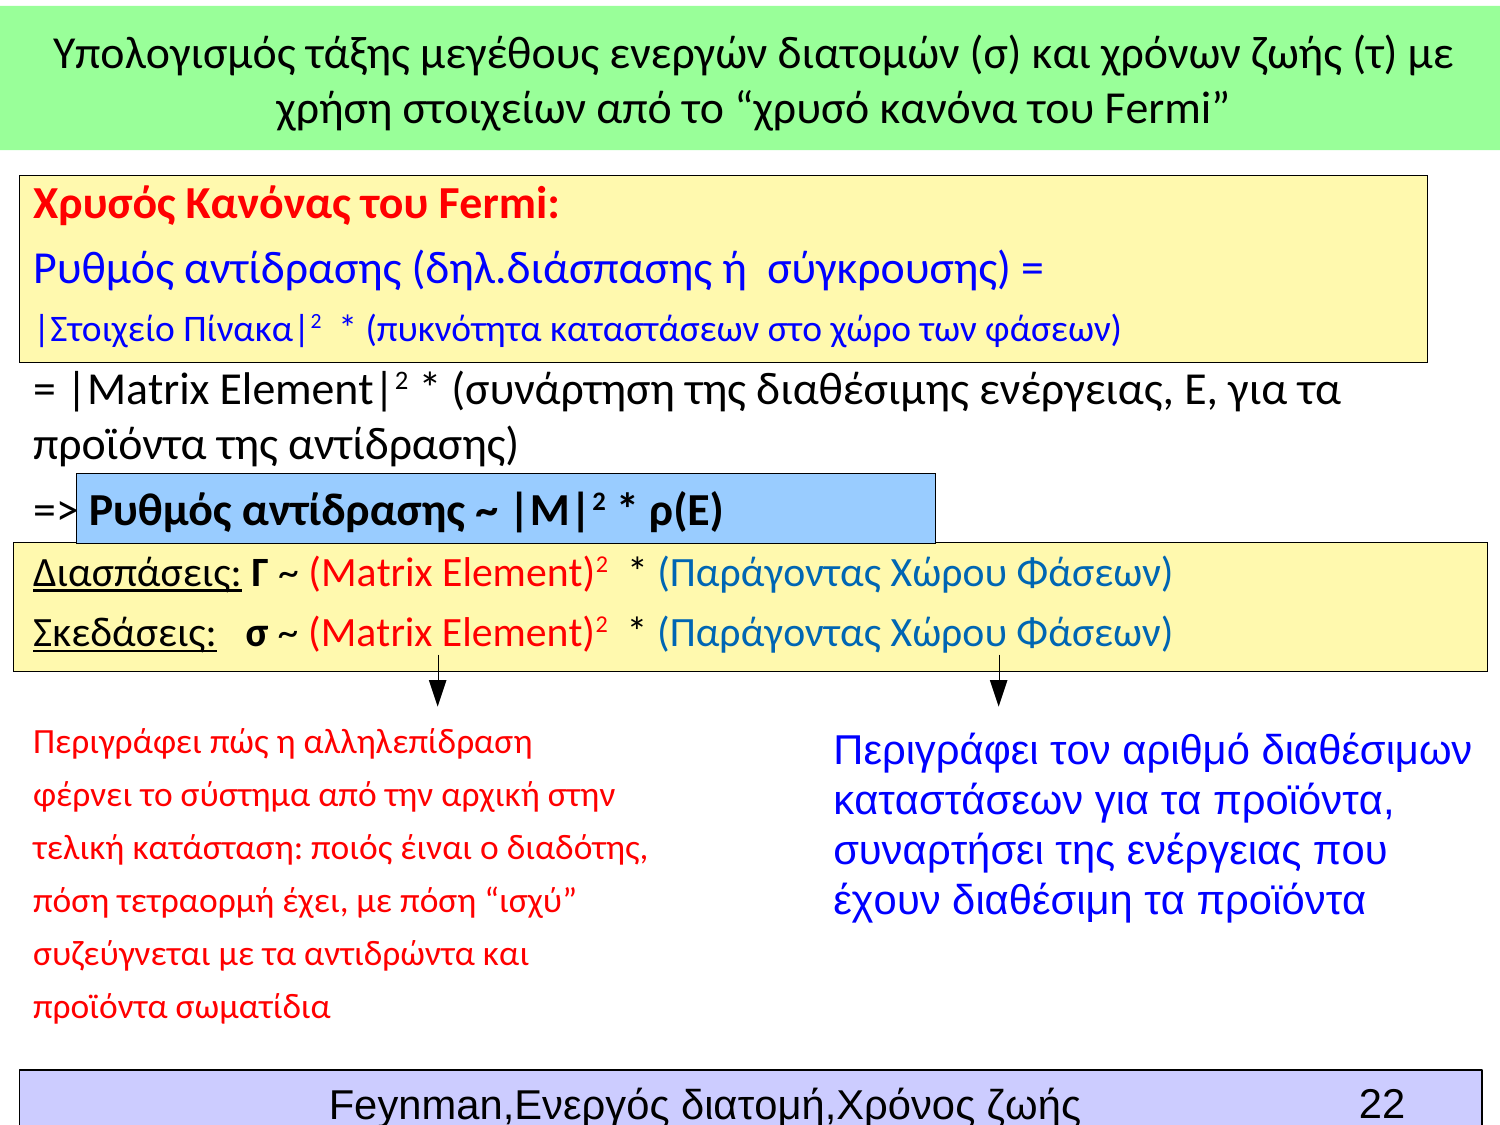

Υπολογισμός τάξης μεγέθους ενεργών διατομών (σ) και χρόνων ζωής (τ) με χρήση στοιχείων από το “χρυσό κανόνα του Fermi”
Χρυσός Κανόνας του Fermi:
Ρυθμός αντίδρασης (δηλ.διάσπασης ή σύγκρουσης) =
|Στοιχείο Πίνακα|2 * (πυκνότητα καταστάσεων στο χώρο των φάσεων)
= |Μatrix Element|2 * (συνάρτηση της διαθέσιμης ενέργειας, E, για τα προϊόντα της αντίδρασης)
=> Ρυθμός αντίδρασης ~ |Μ|2 * ρ(Ε)
Διασπάσεις: Γ ~ (Matrix Element)2 * (Παράγοντας Χώρου Φάσεων)
Σκεδάσεις: σ ~ (Matrix Element)2 * (Παράγοντας Χώρου Φάσεων)
Περιγράφει πώς η αλληλεπίδραση
φέρνει το σύστημα από την αρχική στην
τελική κατάσταση: ποιός έιναι ο διαδότης,
πόση τετραορμή έχει, με πόση “ισχύ”
συζεύγνεται με τα αντιδρώντα και
προϊόντα σωματίδια
Περιγράφει τον αριθμό διαθέσιμων
καταστάσεων για τα προϊόντα,
συναρτήσει της ενέργειας που
έχουν διαθέσιμη τα προϊόντα
22
Feynman,Eνεργός διατομή,Xρόνος ζωής